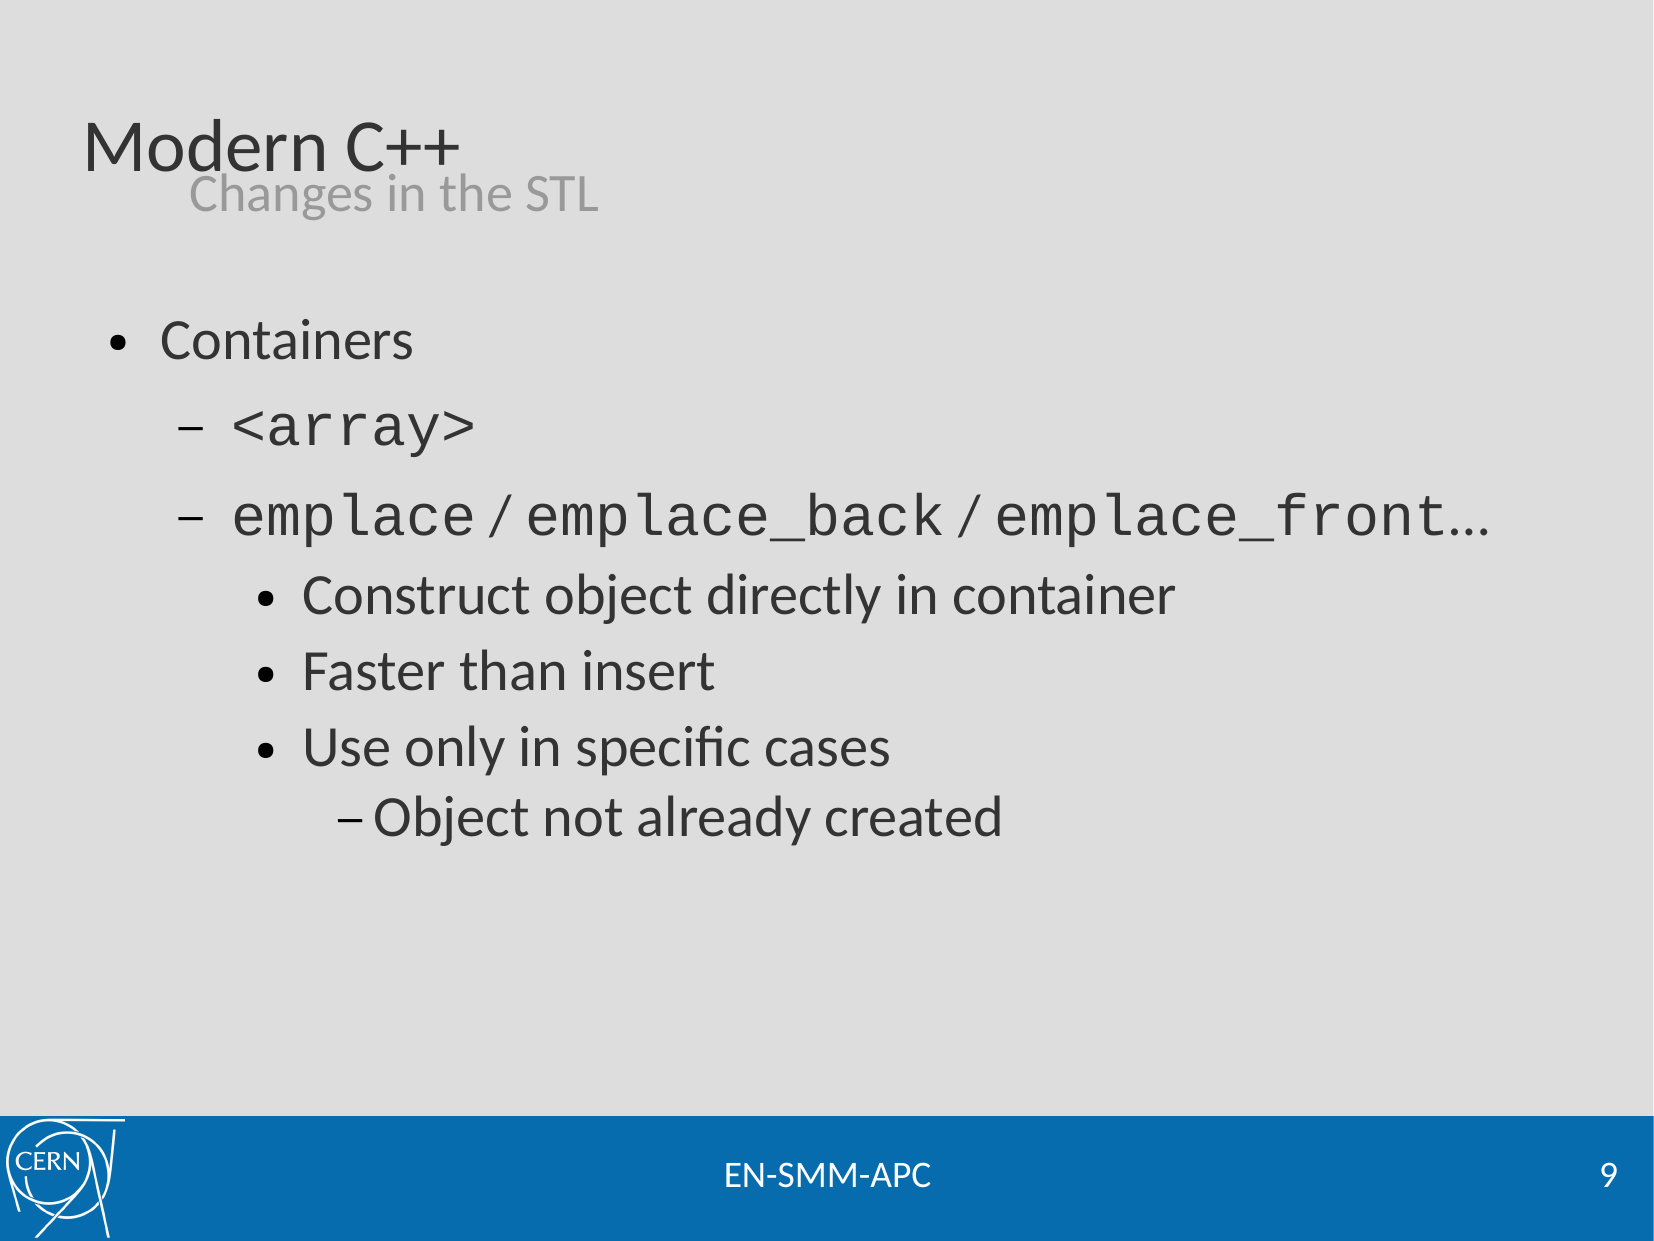

# Modern C++
Changes in the STL
Containers
<array>
emplace / emplace_back / emplace_front…
Construct object directly in container
Faster than insert
Use only in specific cases
Object not already created
9